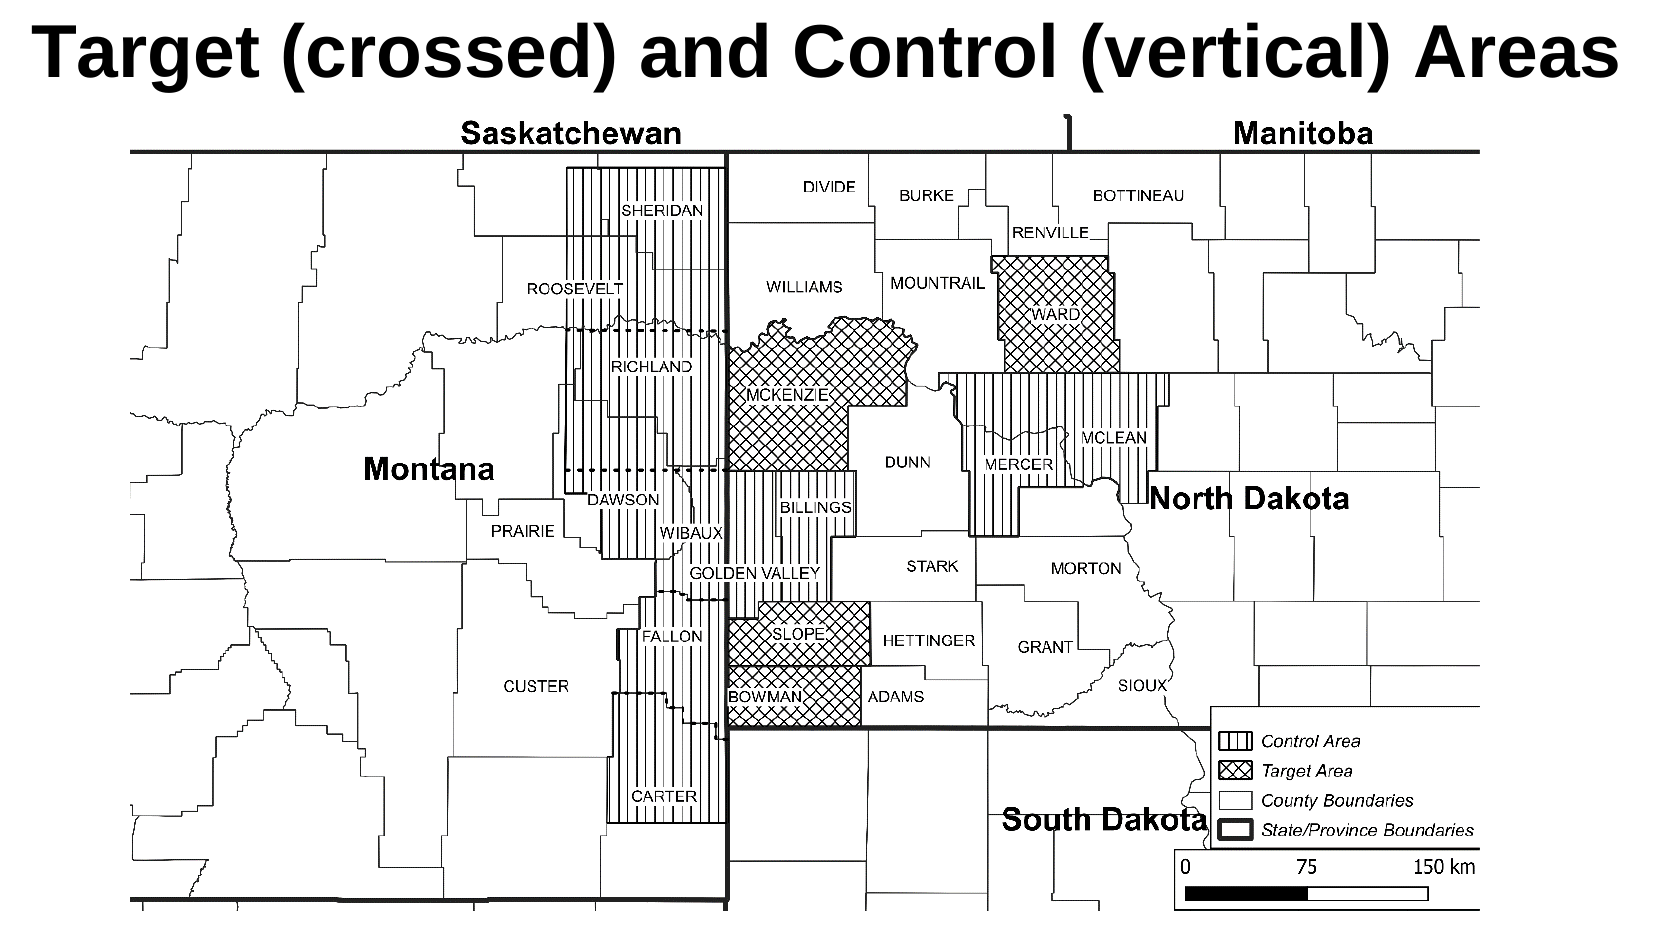

# Target (crossed) and Control (vertical) Areas